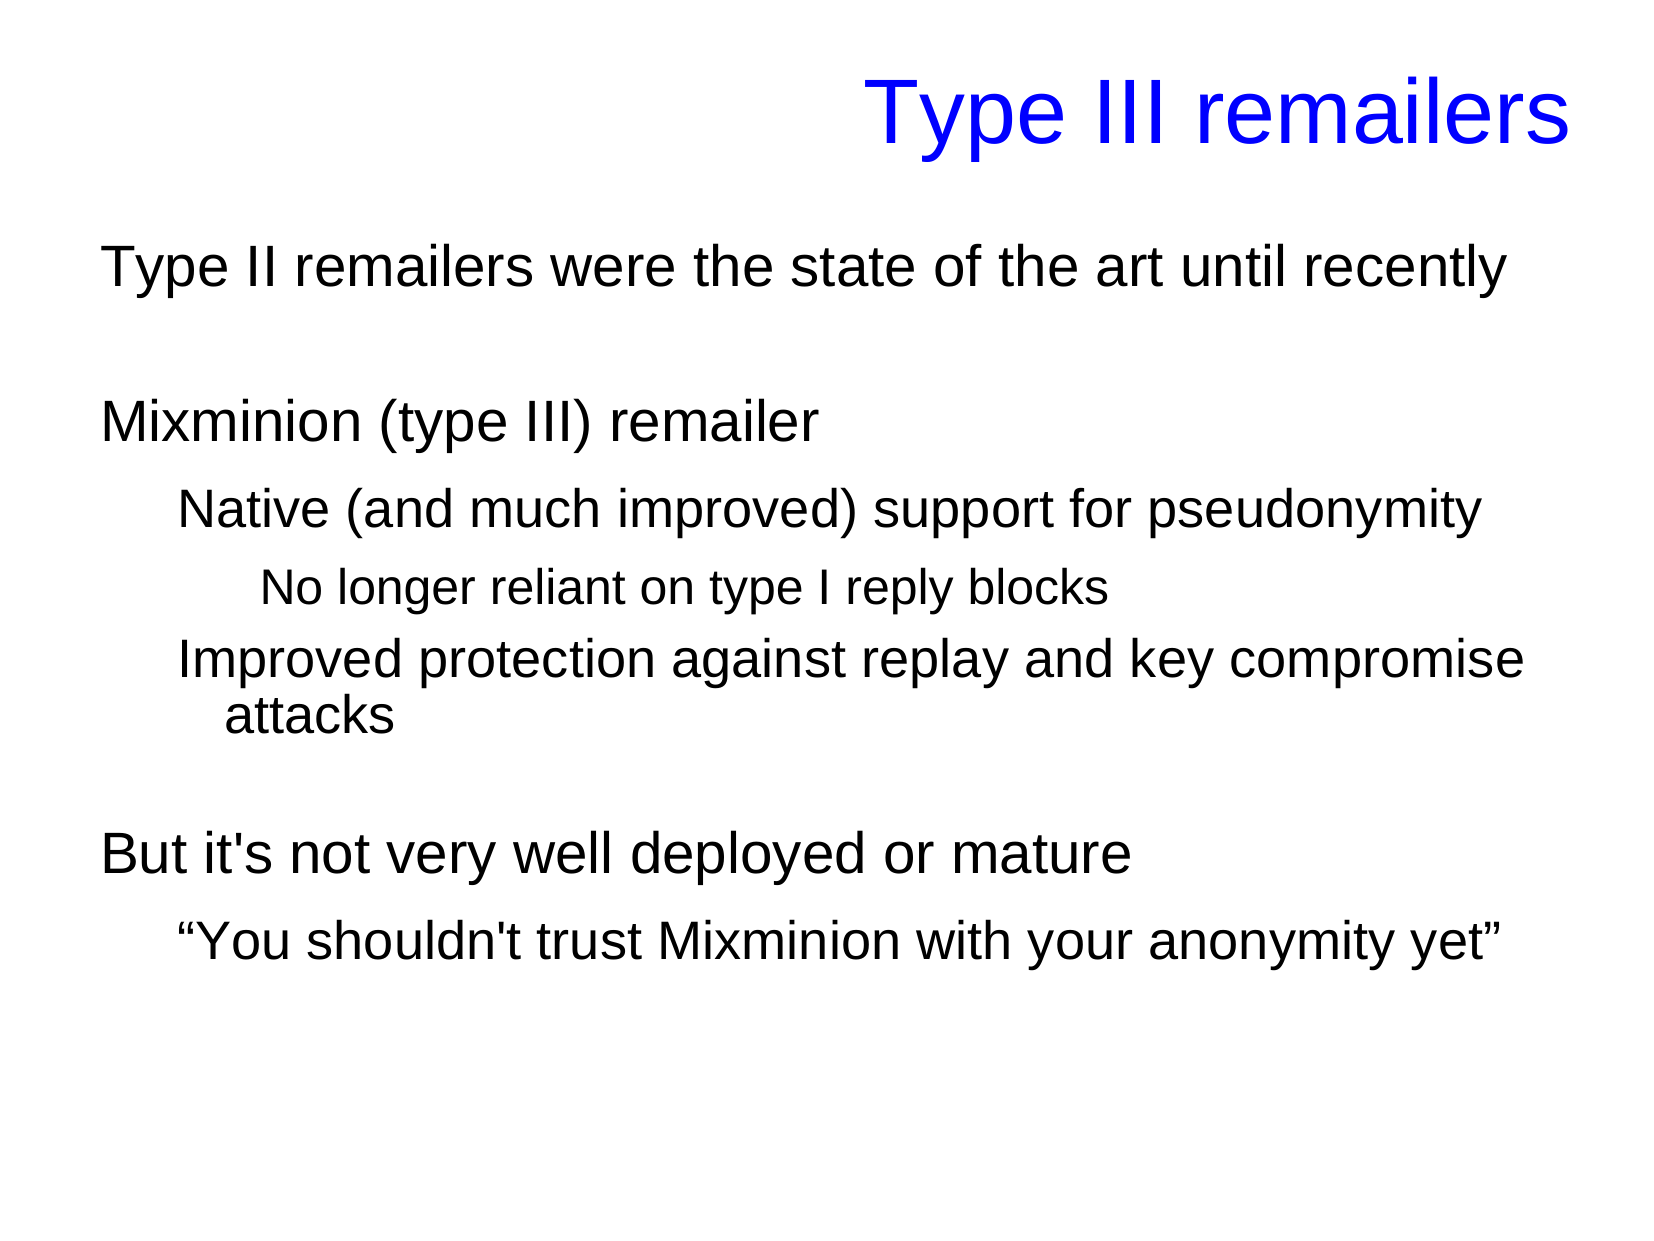

# Type III remailers
Type II remailers were the state of the art until recently
Mixminion (type III) remailer
Native (and much improved) support for pseudonymity
No longer reliant on type I reply blocks
Improved protection against replay and key compromise attacks
But it's not very well deployed or mature
“You shouldn't trust Mixminion with your anonymity yet”